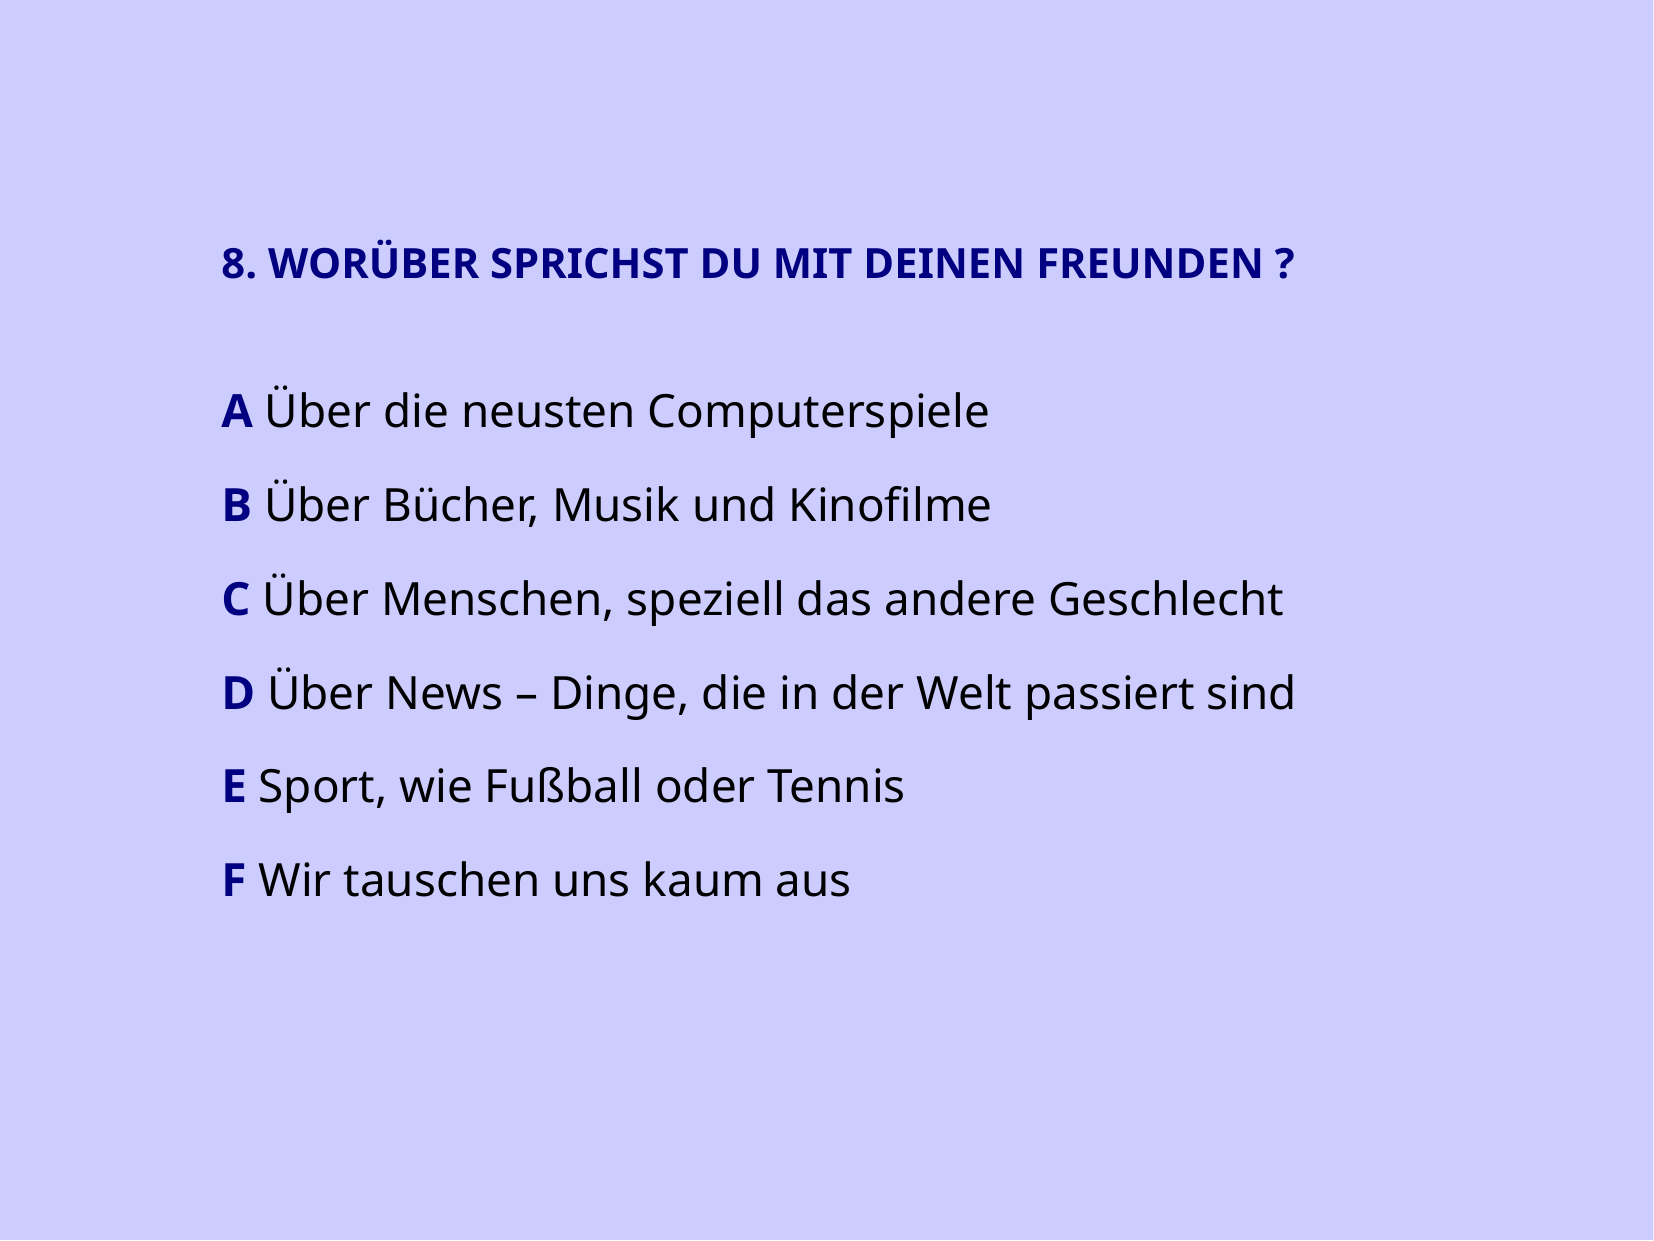

8. WORÜBER SPRICHST DU MIT DEINEN FREUNDEN ?
A Über die neusten Computerspiele
B Über Bücher, Musik und Kinofilme
C Über Menschen, speziell das andere Geschlecht
D Über News – Dinge, die in der Welt passiert sind
E Sport, wie Fußball oder Tennis
F Wir tauschen uns kaum aus